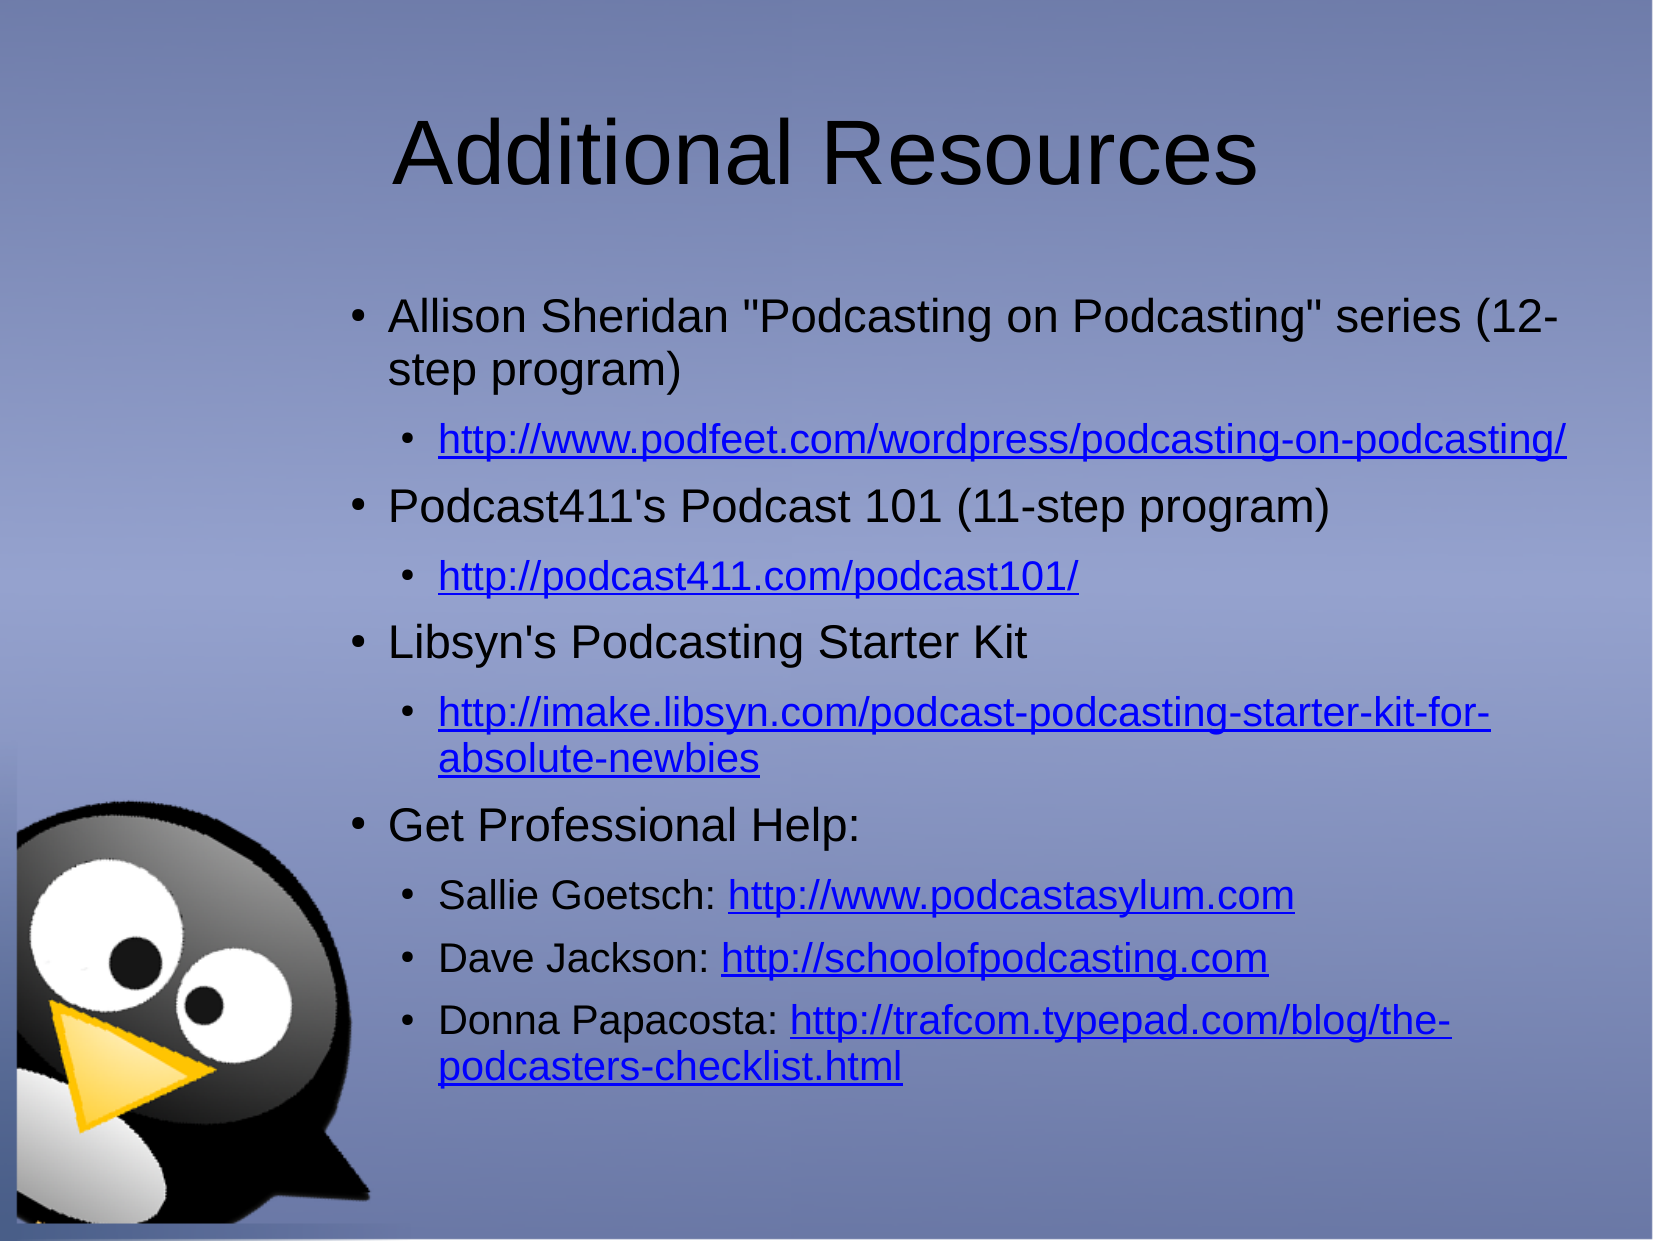

# Additional Resources
Allison Sheridan "Podcasting on Podcasting" series (12-step program)
http://www.podfeet.com/wordpress/podcasting-on-podcasting/
Podcast411's Podcast 101 (11-step program)
http://podcast411.com/podcast101/
Libsyn's Podcasting Starter Kit
http://imake.libsyn.com/podcast-podcasting-starter-kit-for-absolute-newbies
Get Professional Help:
Sallie Goetsch: http://www.podcastasylum.com
Dave Jackson: http://schoolofpodcasting.com
Donna Papacosta: http://trafcom.typepad.com/blog/the-podcasters-checklist.html